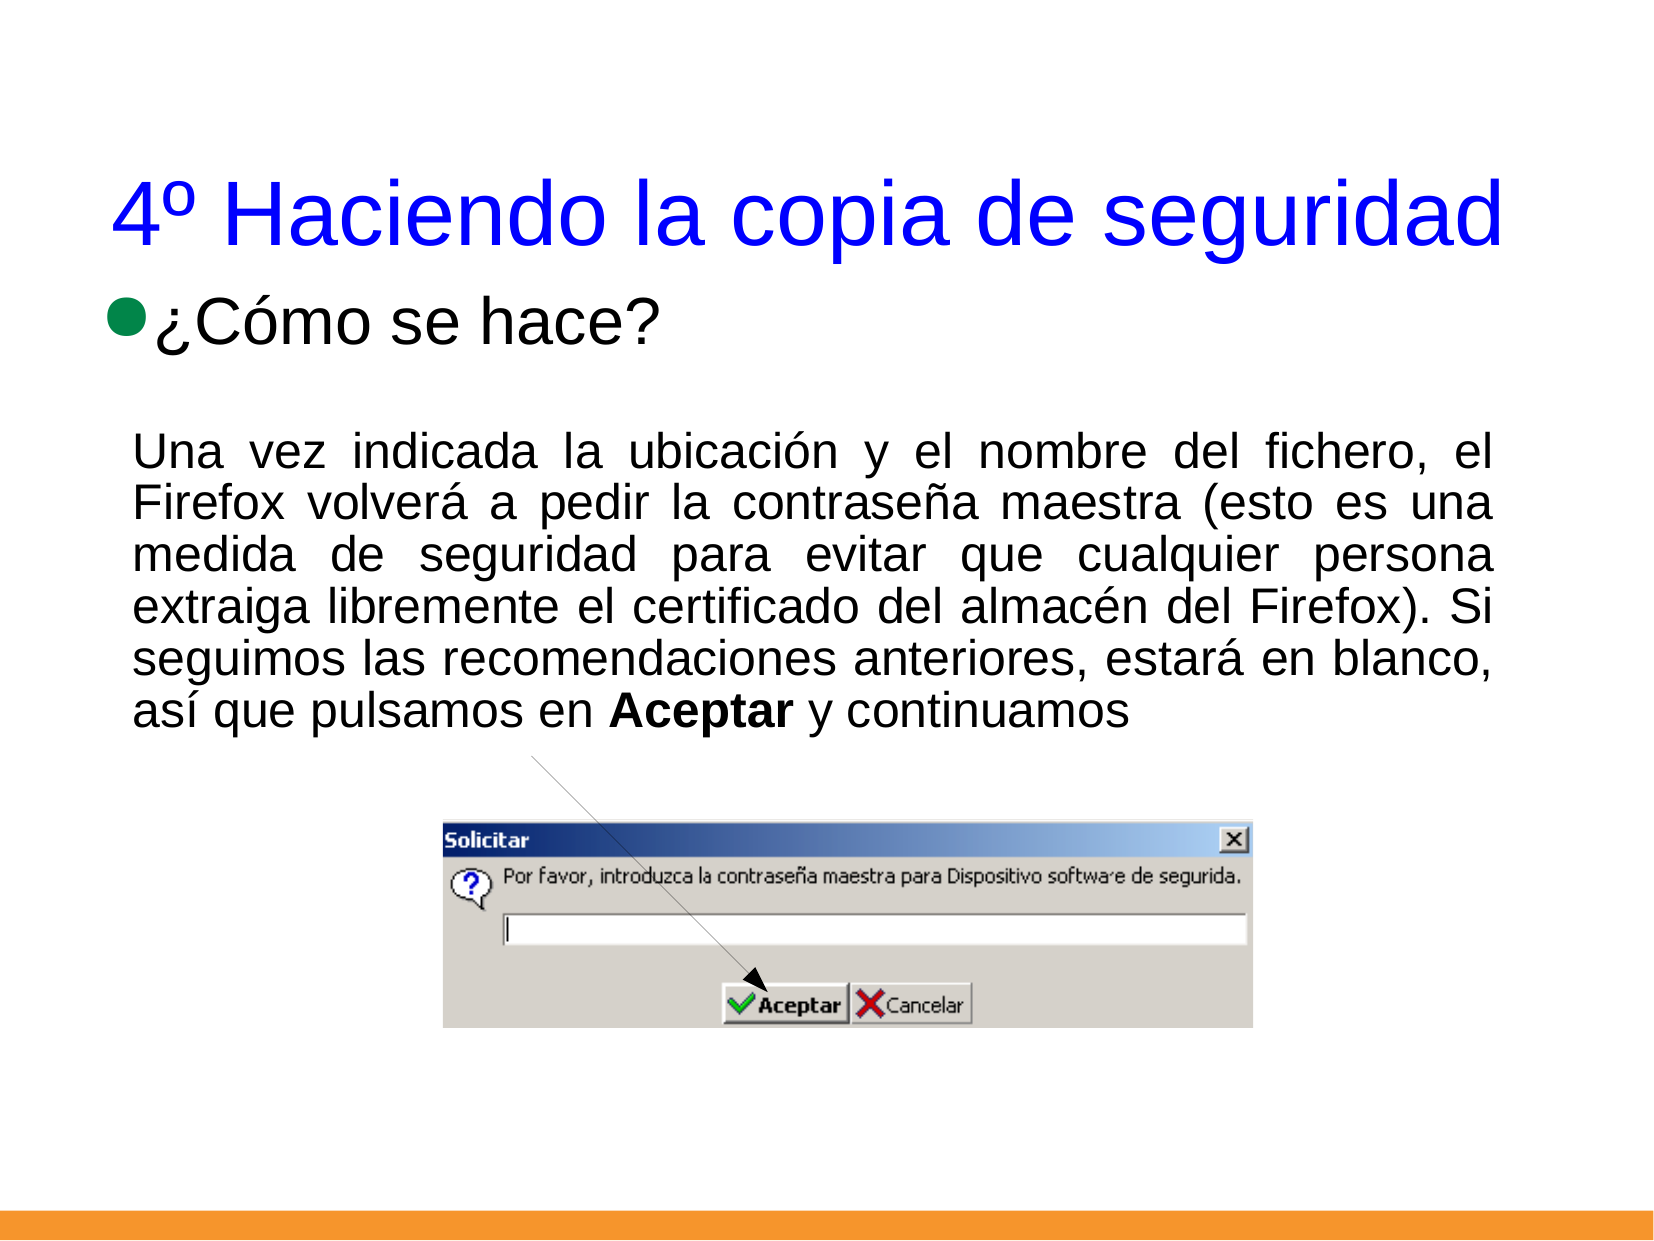

# 4º Haciendo la copia de seguridad
¿Cómo se hace?
Una vez indicada la ubicación y el nombre del fichero, el Firefox volverá a pedir la contraseña maestra (esto es una medida de seguridad para evitar que cualquier persona extraiga libremente el certificado del almacén del Firefox). Si seguimos las recomendaciones anteriores, estará en blanco, así que pulsamos en Aceptar y continuamos